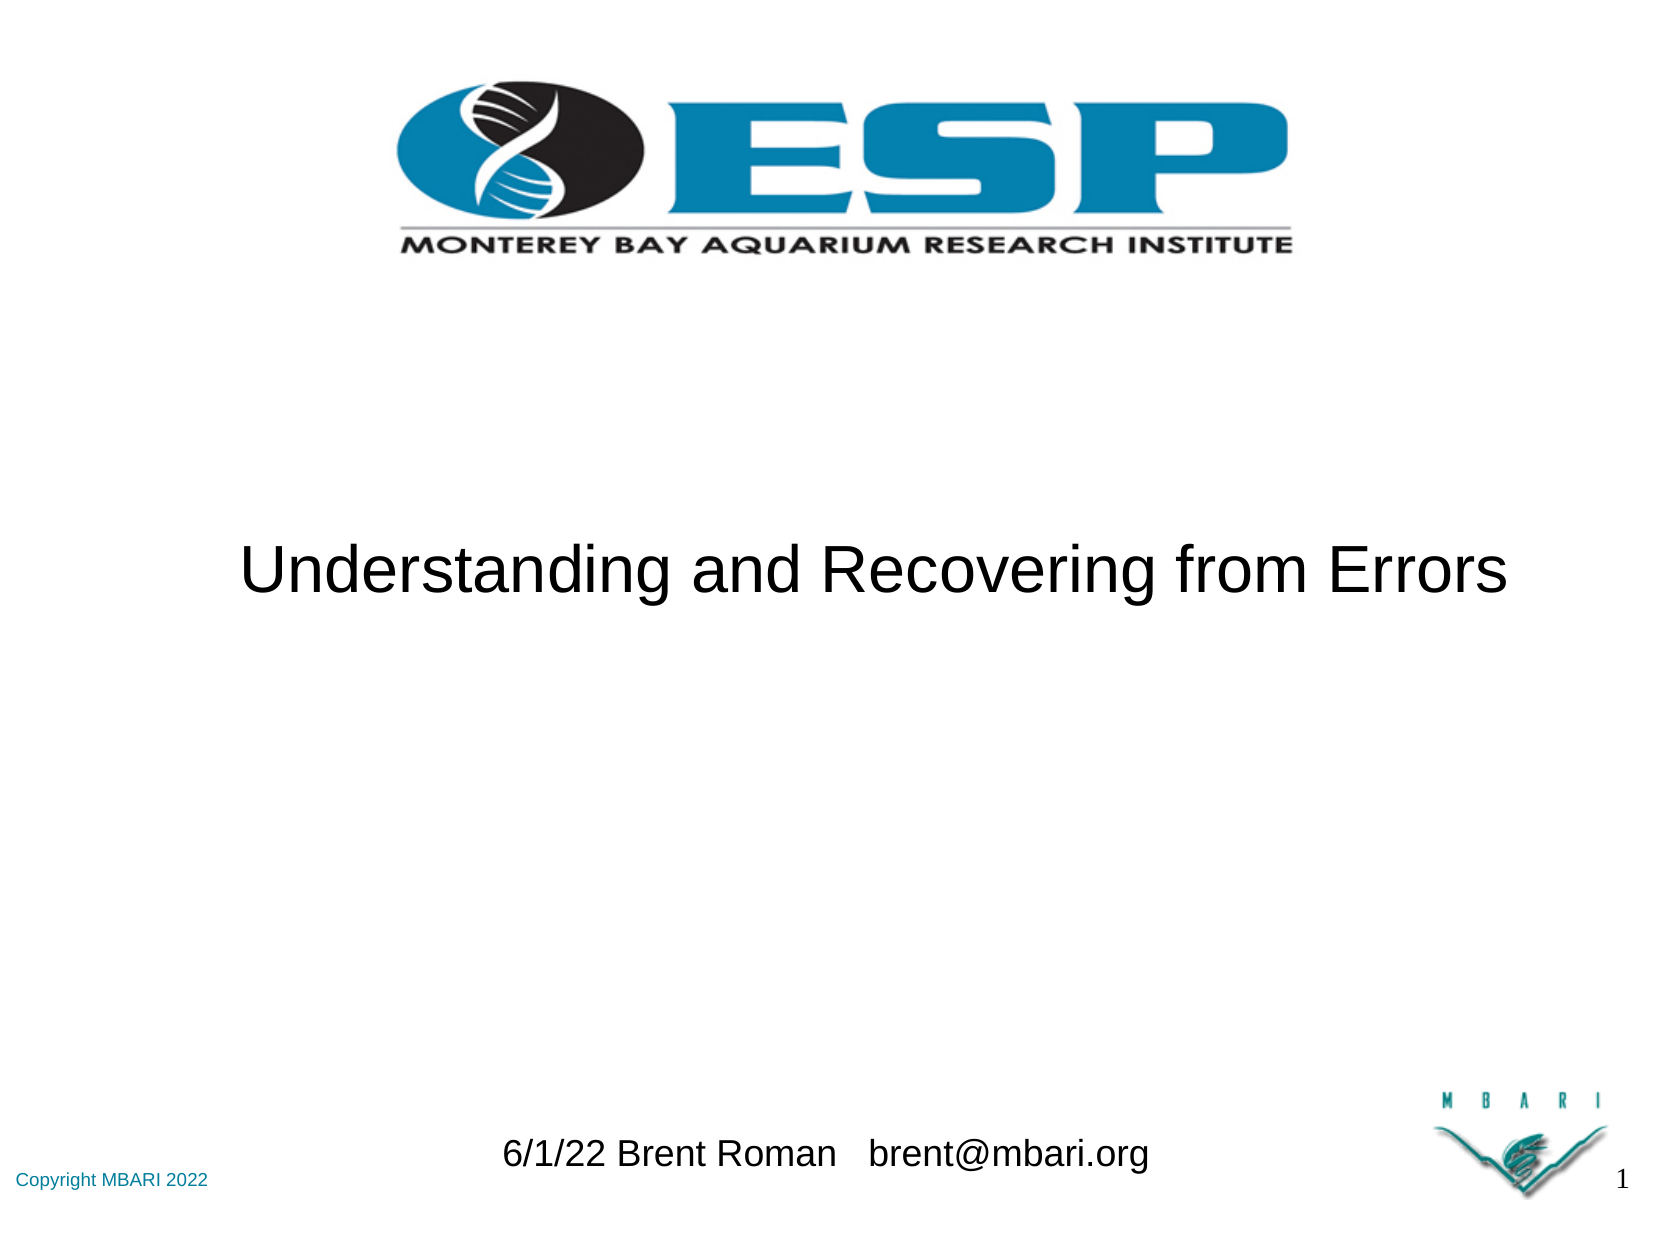

Understanding and Recovering from Errors
6/1/22 Brent Roman brent@mbari.org